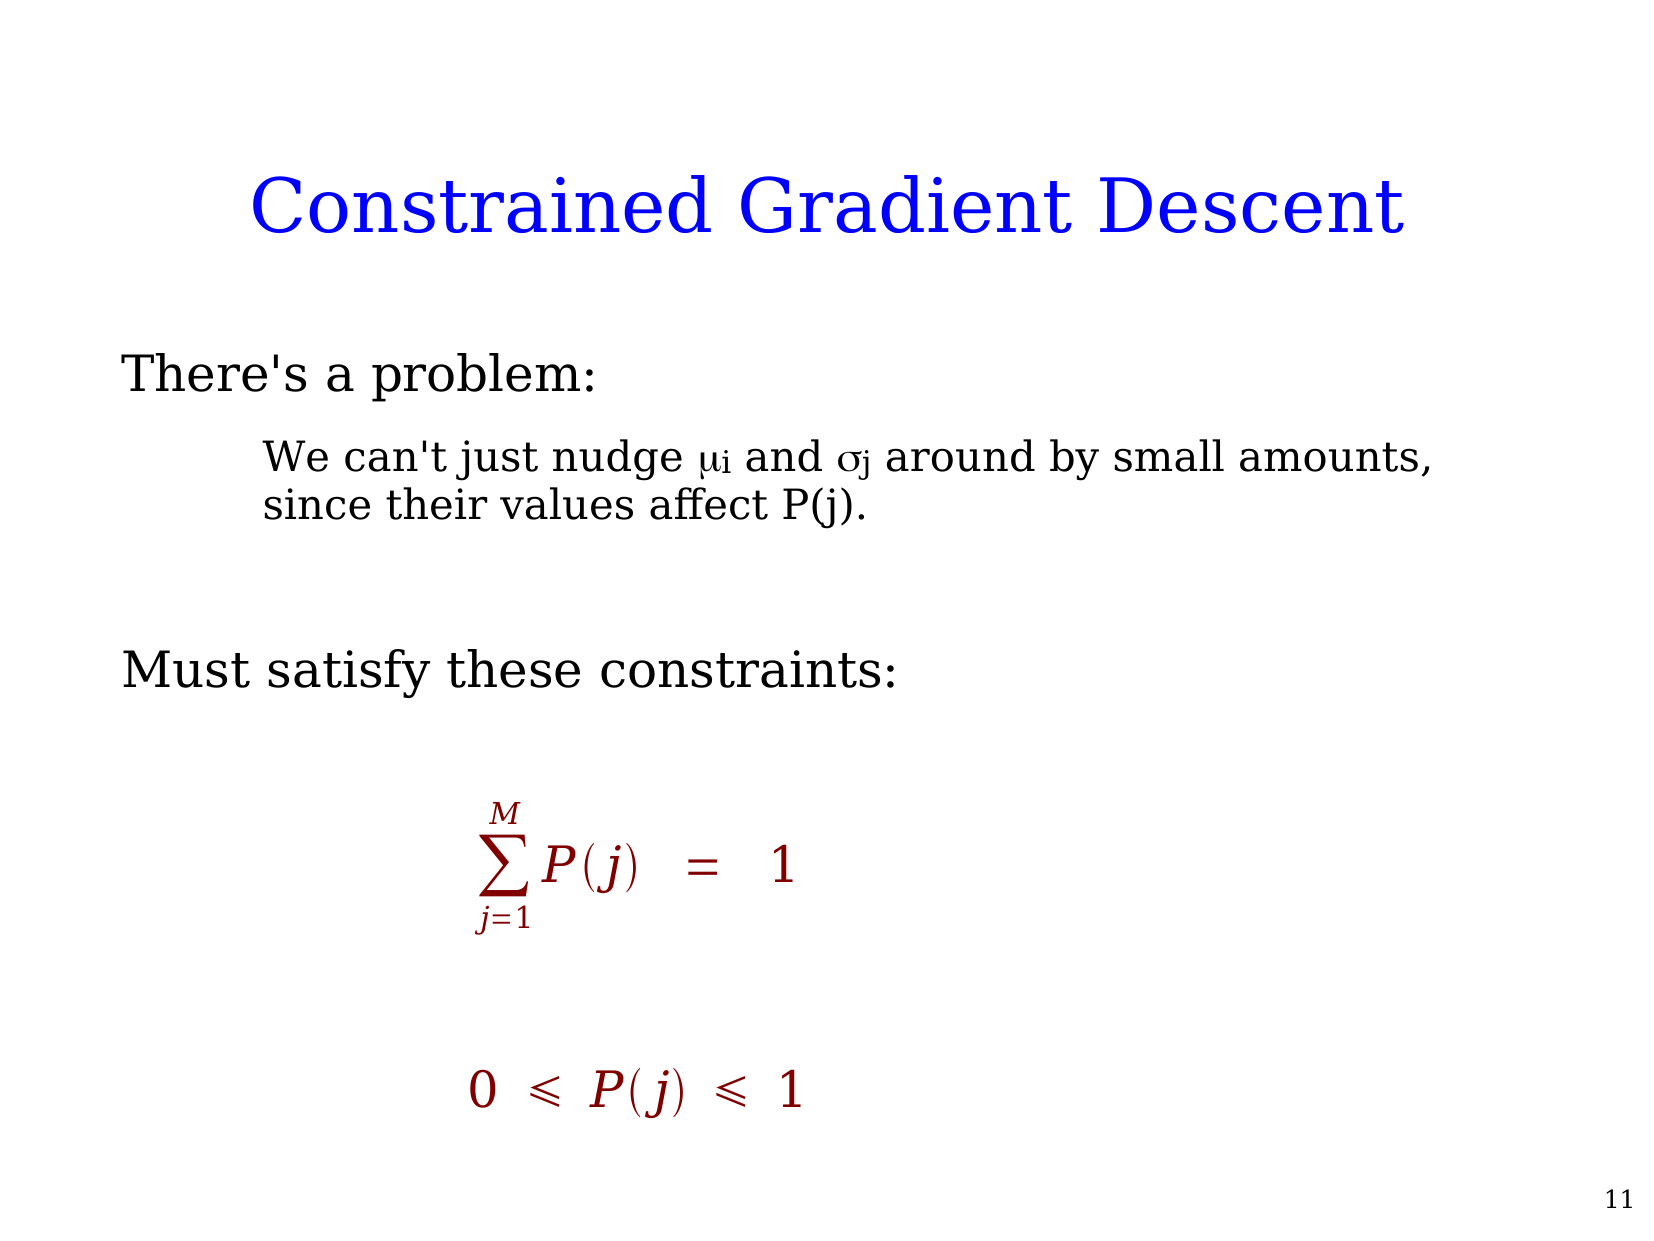

# Constrained Gradient Descent
There's a problem:
We can't just nudge mi and sj around by small amounts,
since their values affect P(j).
Must satisfy these constraints: